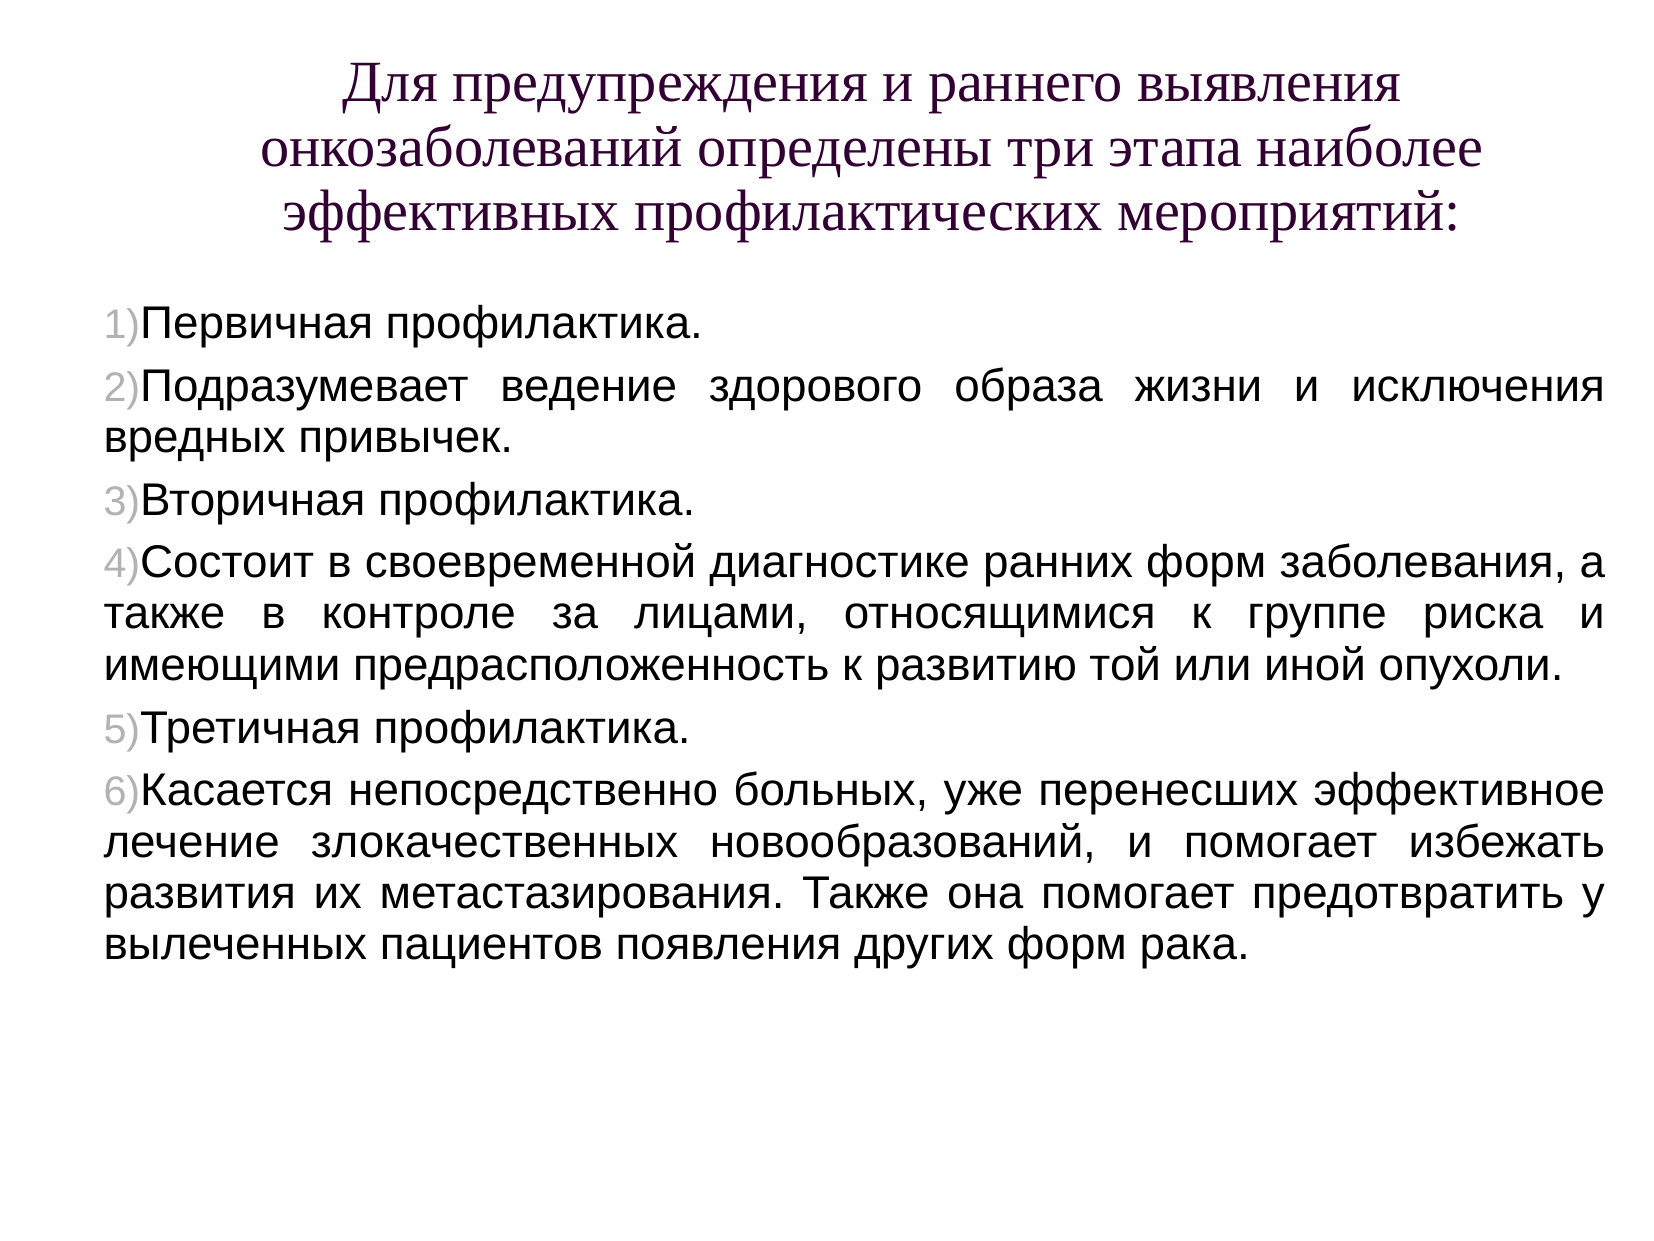

Для предупреждения и раннего выявления онкозаболеваний определены три этапа наиболее эффективных профилактических мероприятий:
Первичная профилактика.
Подразумевает ведение здорового образа жизни и исключения вредных привычек.
Вторичная профилактика.
Состоит в своевременной диагностике ранних форм заболевания, а также в контроле за лицами, относящимися к группе риска и имеющими предрасположенность к развитию той или иной опухоли.
Третичная профилактика.
Касается непосредственно больных, уже перенесших эффективное лечение злокачественных новообразований, и помогает избежать развития их метастазирования. Также она помогает предотвратить у вылеченных пациентов появления других форм рака.